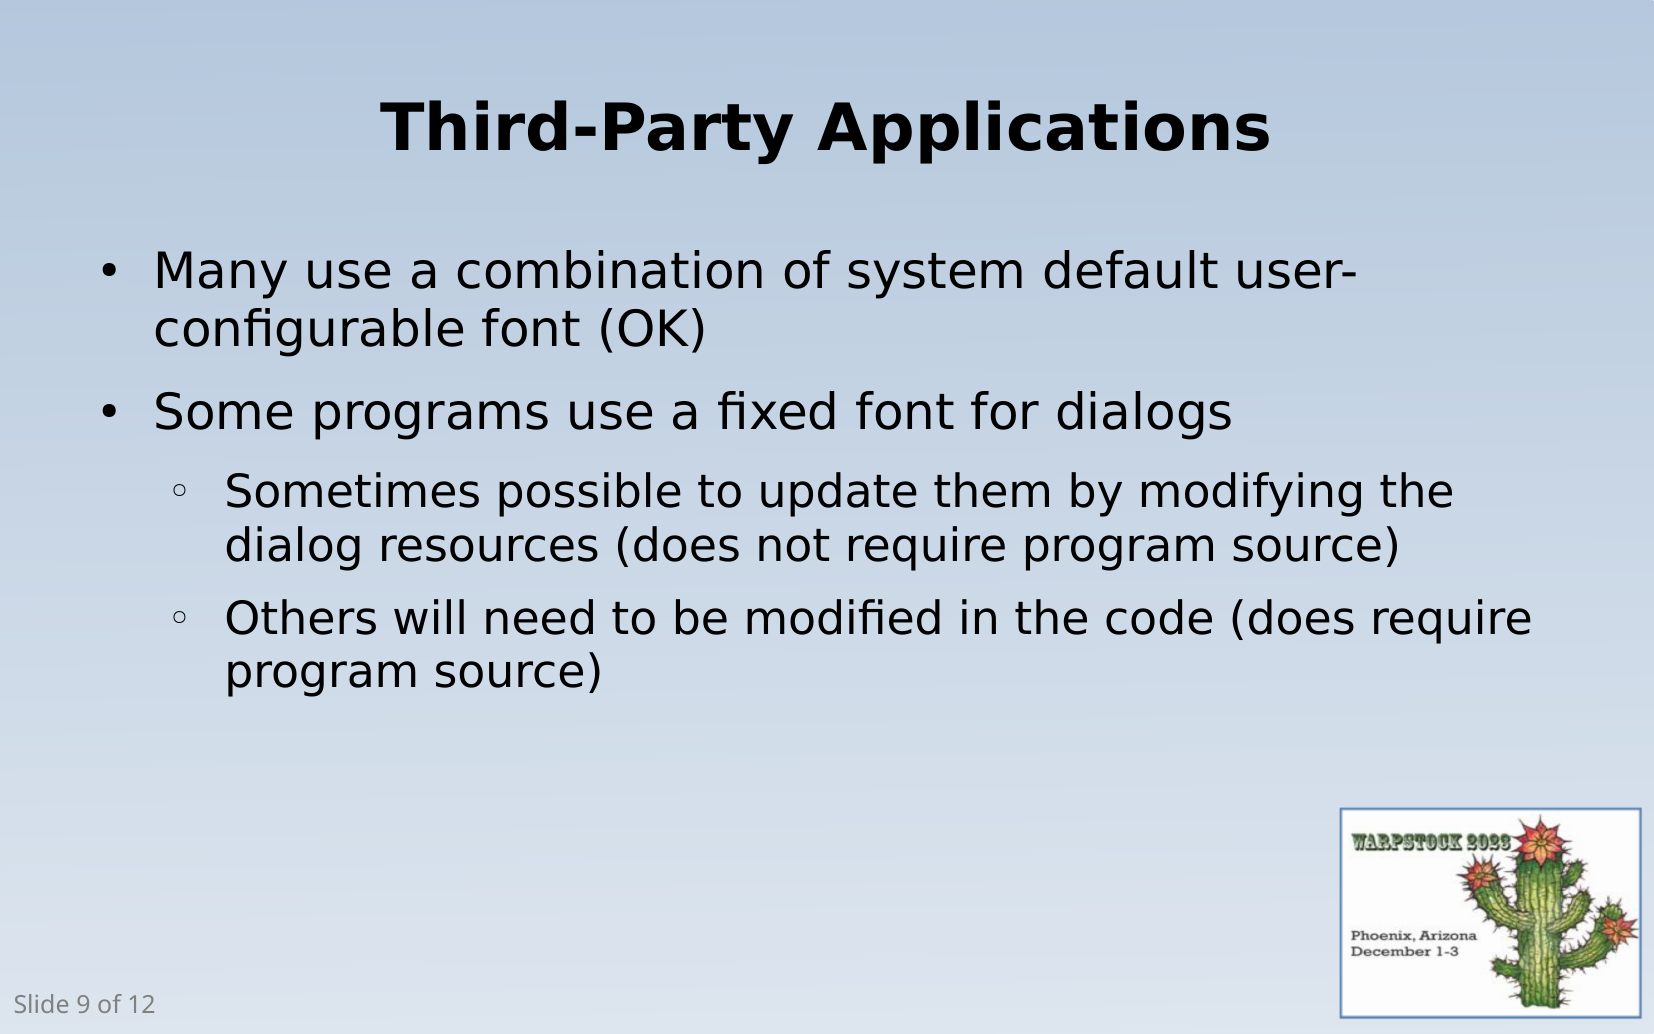

# Third-Party Applications
Many use a combination of system default user-configurable font (OK)
Some programs use a fixed font for dialogs
Sometimes possible to update them by modifying the dialog resources (does not require program source)
Others will need to be modified in the code (does require program source)
Slide of <count>